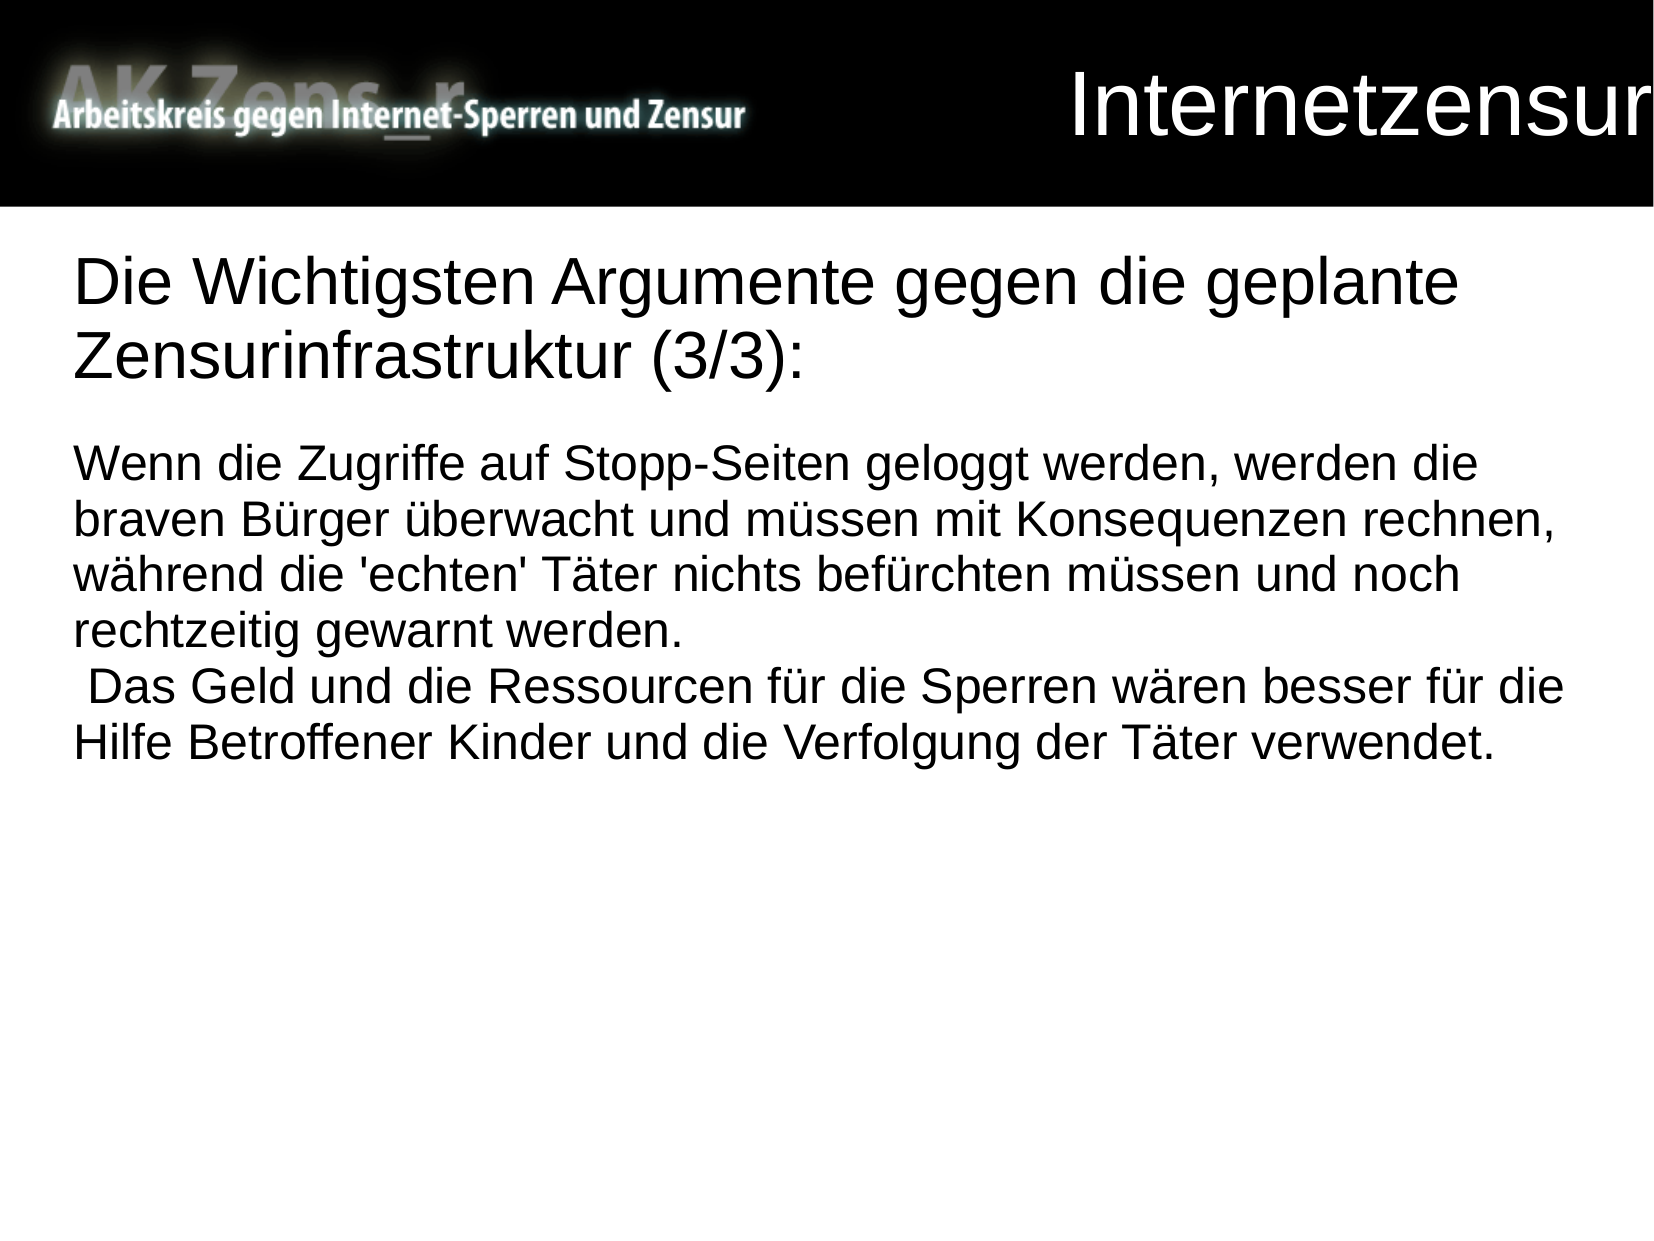

# Internetzensur
Die Wichtigsten Argumente gegen die geplante Zensurinfrastruktur (3/3):
Wenn die Zugriffe auf Stopp-Seiten geloggt werden, werden die braven Bürger überwacht und müssen mit Konsequenzen rechnen, während die 'echten' Täter nichts befürchten müssen und noch rechtzeitig gewarnt werden.
 Das Geld und die Ressourcen für die Sperren wären besser für die Hilfe Betroffener Kinder und die Verfolgung der Täter verwendet.